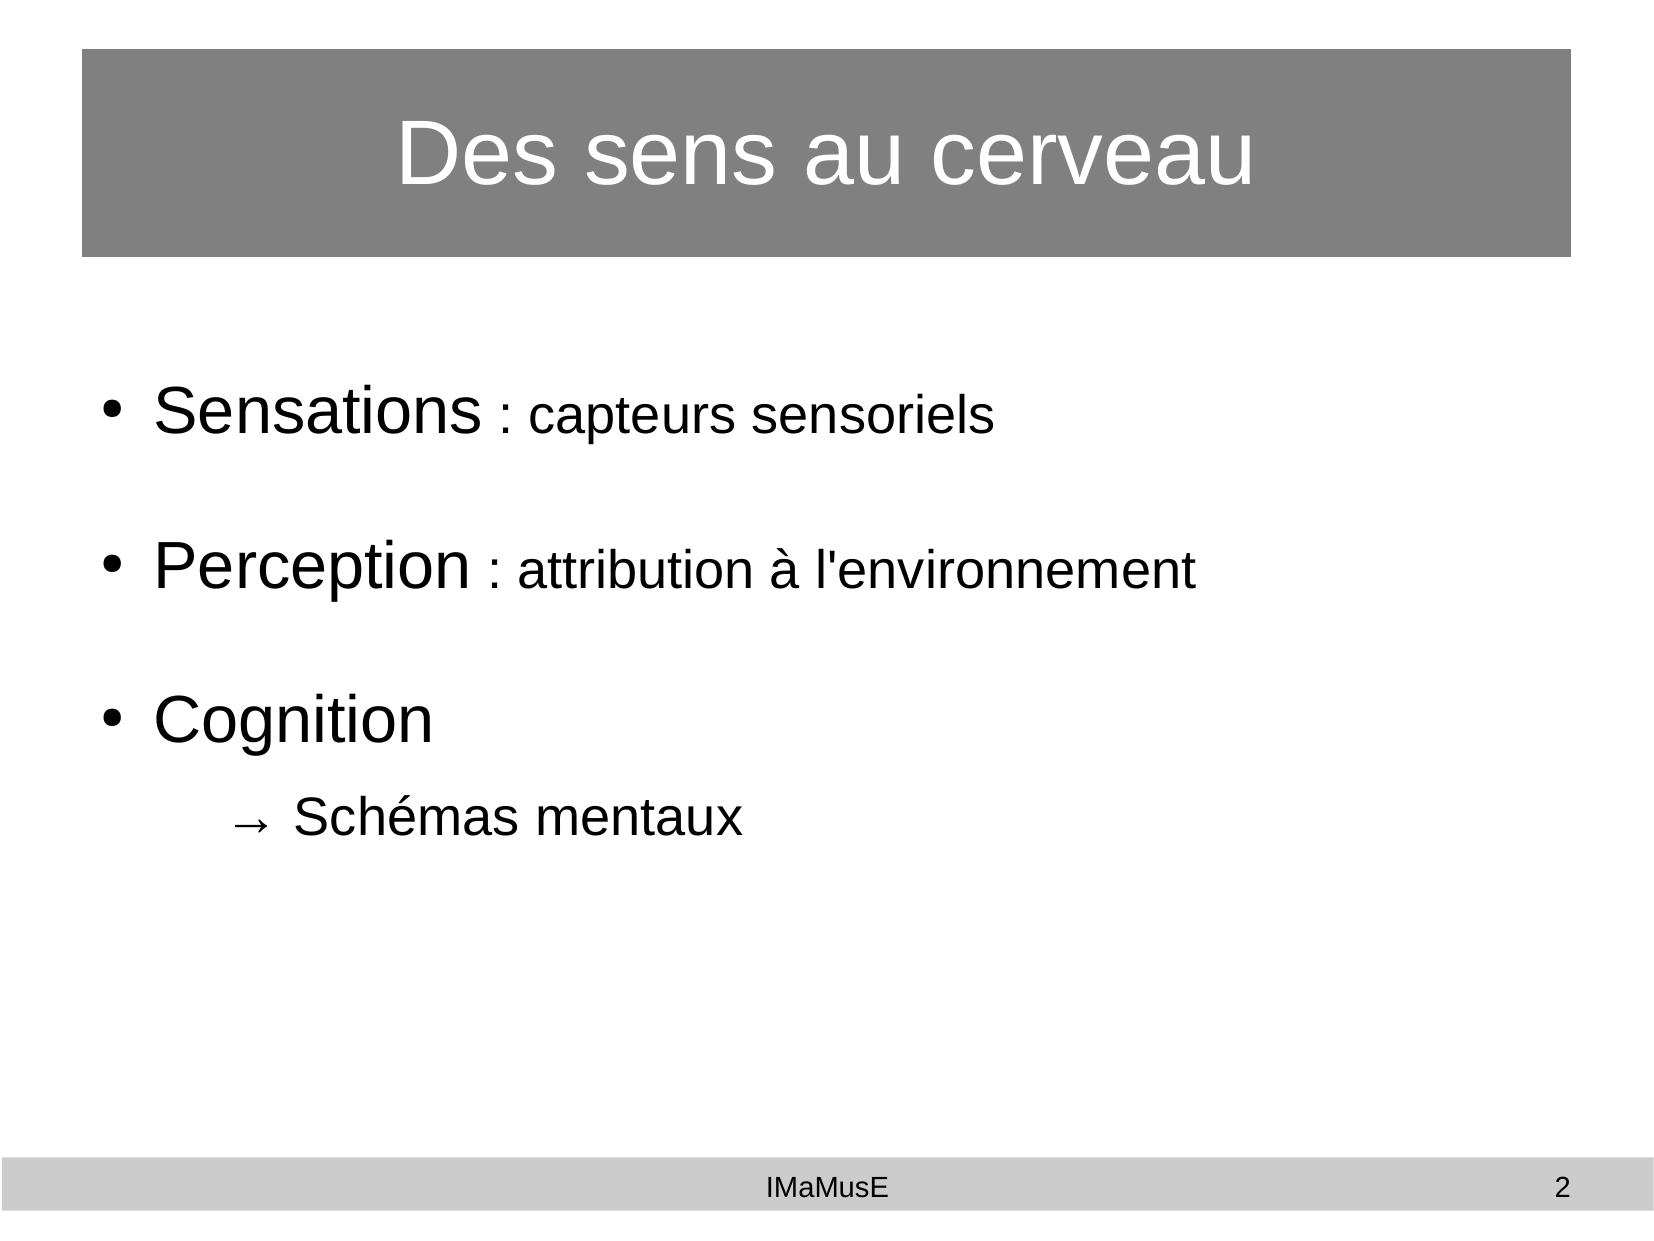

# Des sens au cerveau
Sensations : capteurs sensoriels
Perception : attribution à l'environnement
Cognition
→ Schémas mentaux
Imamuse
2